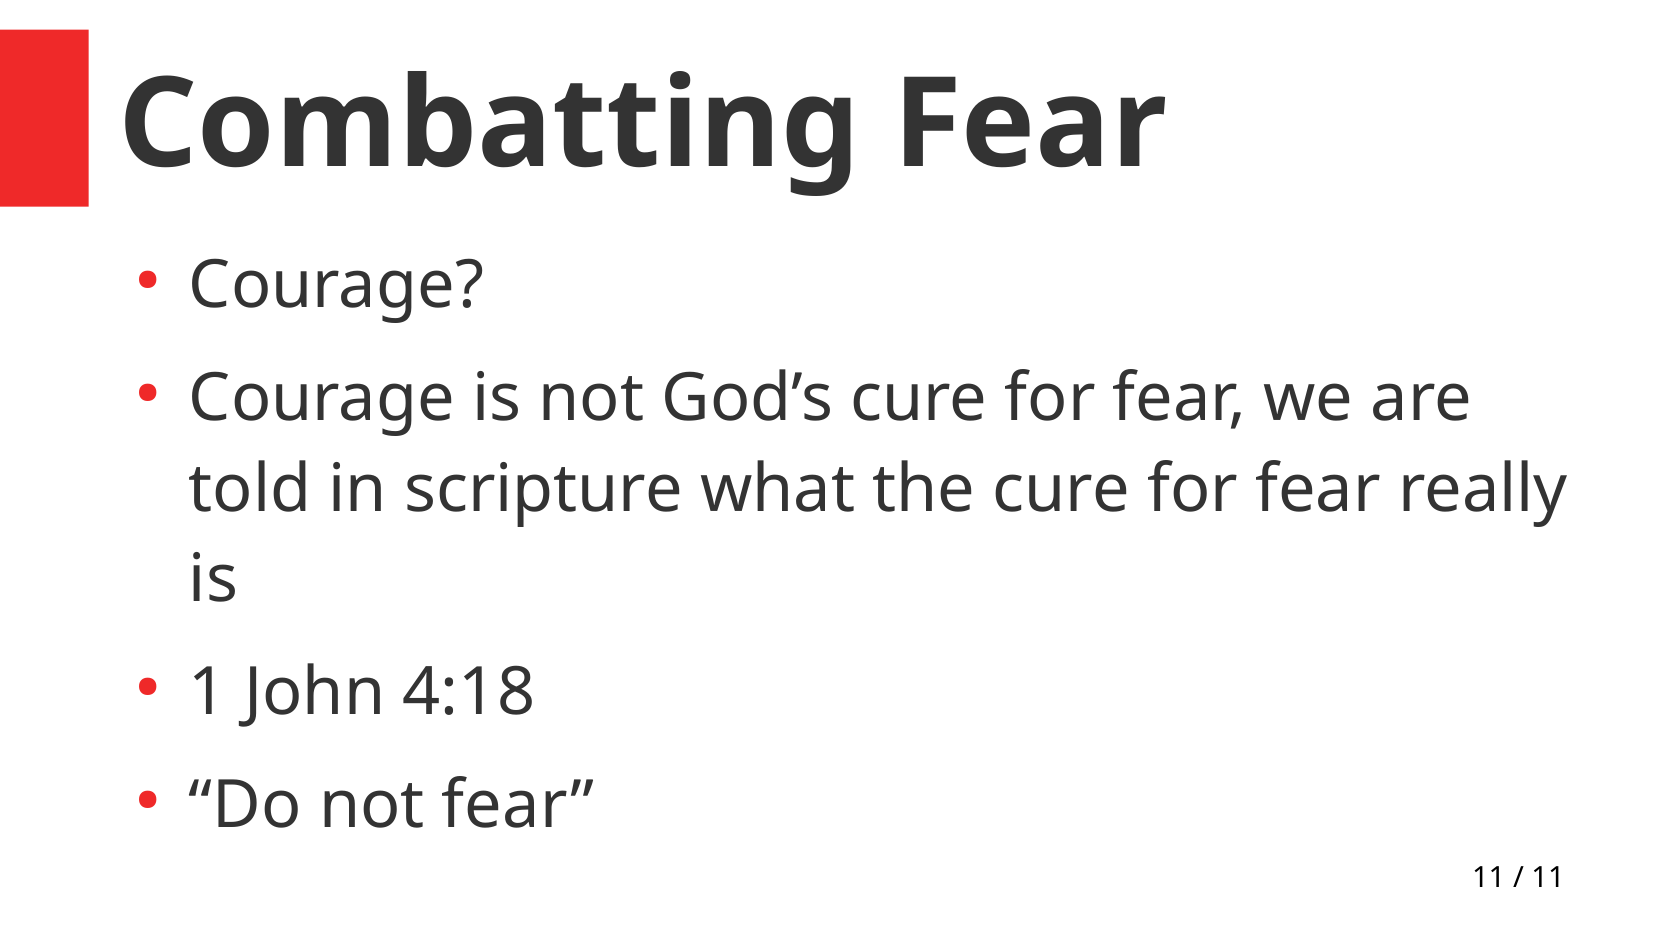

# Combatting Fear
Courage?
Courage is not God’s cure for fear, we are told in scripture what the cure for fear really is
1 John 4:18
“Do not fear”
11